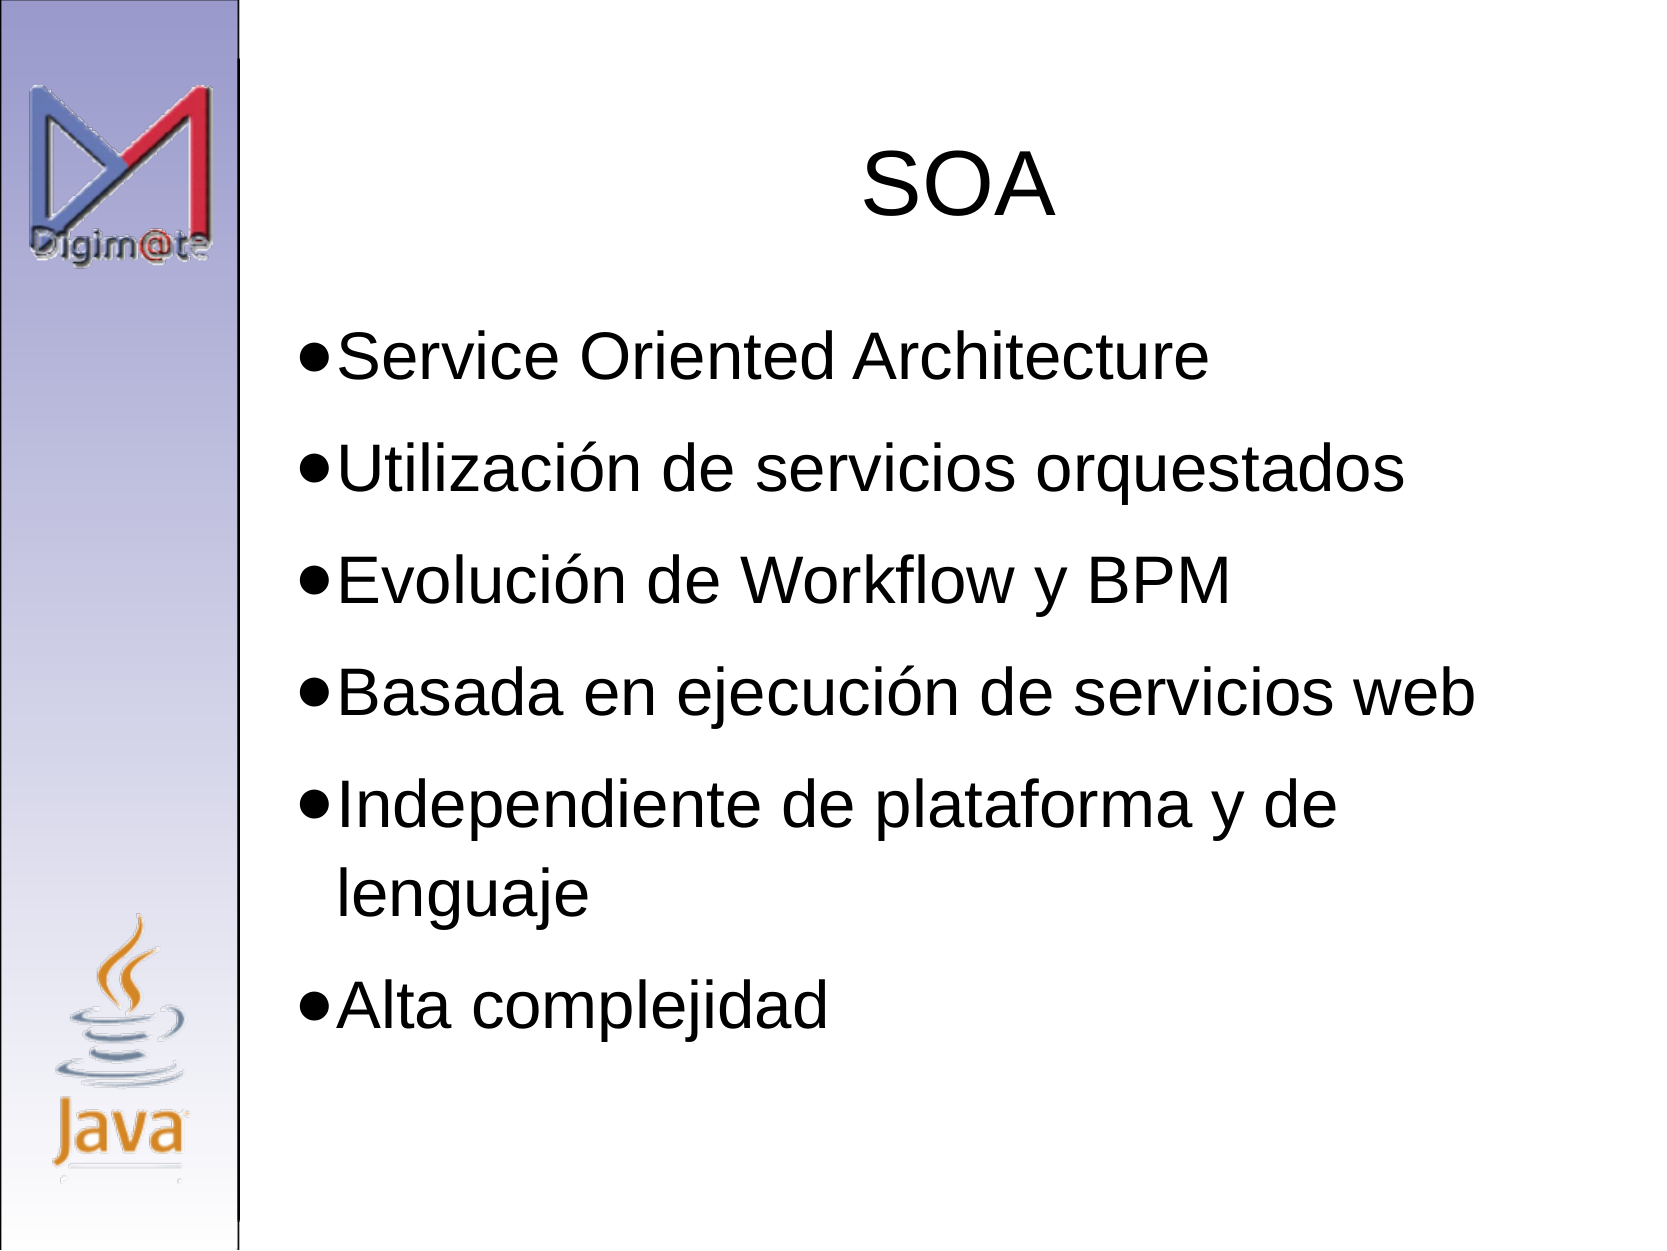

# SOA
Service Oriented Architecture
Utilización de servicios orquestados
Evolución de Workflow y BPM
Basada en ejecución de servicios web
Independiente de plataforma y de lenguaje
Alta complejidad